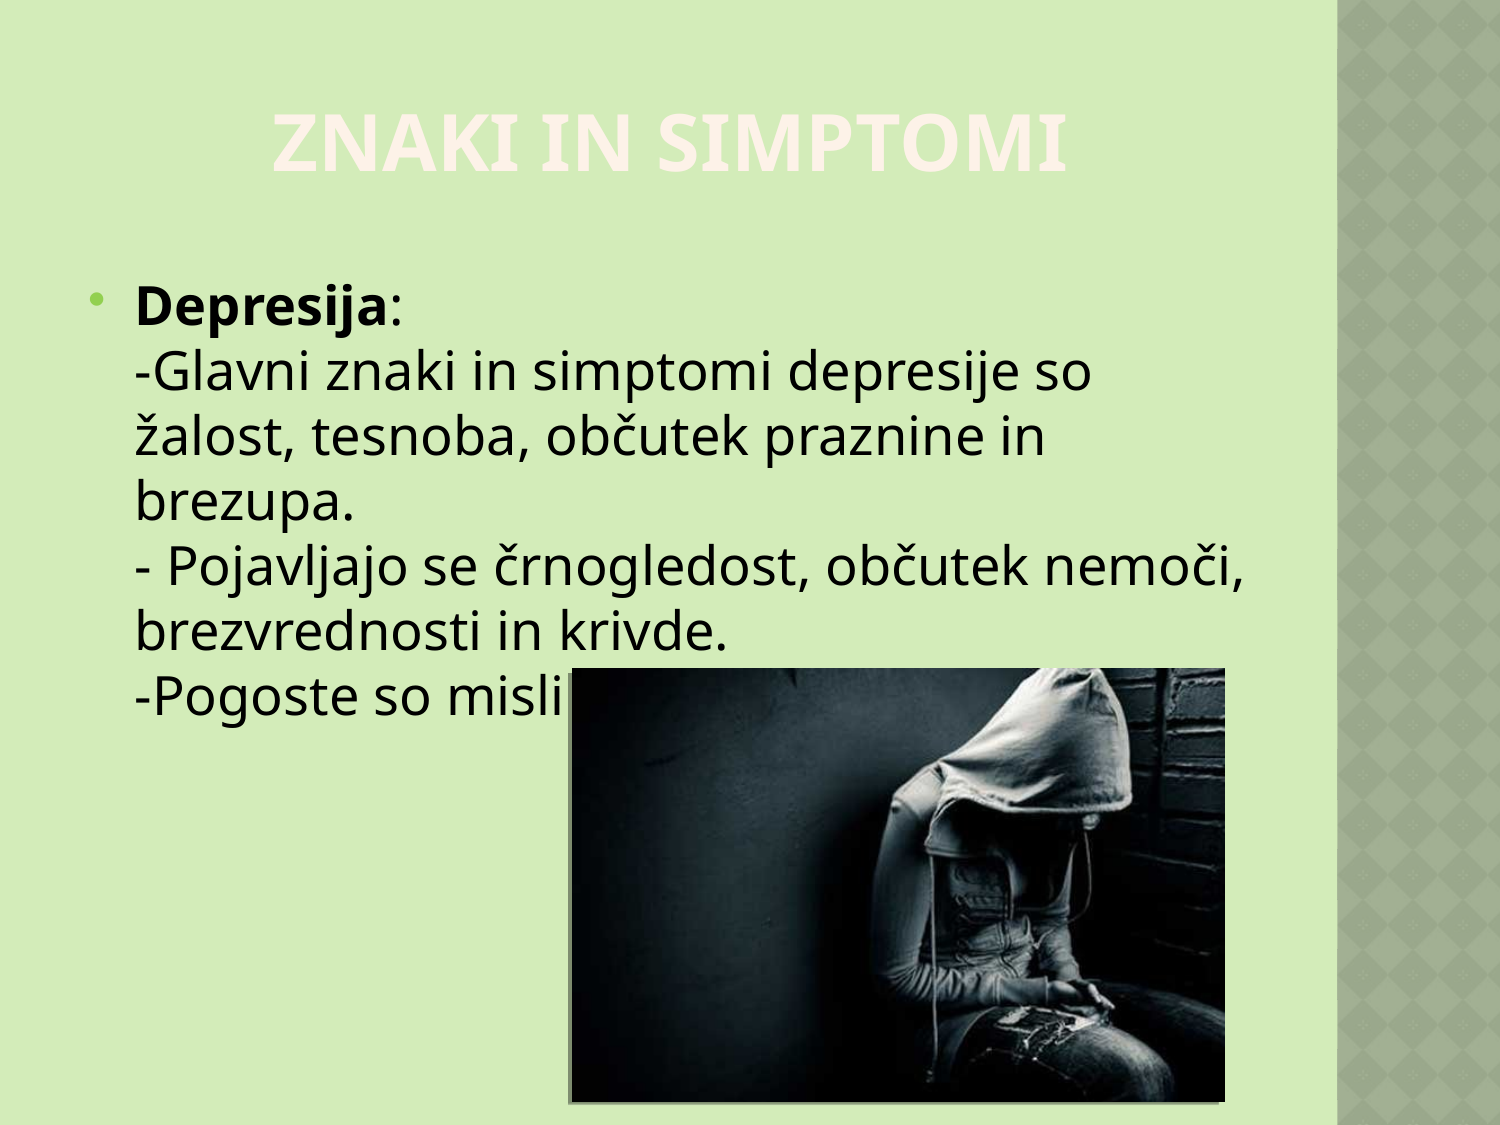

# ZNAKI IN SIMPTOMI
Depresija:
-Glavni znaki in simptomi depresije so žalost, tesnoba, občutek praznine in brezupa.
- Pojavljajo se črnogledost, občutek nemoči, brezvrednosti in krivde.
-Pogoste so misli o smrti in samomoru.